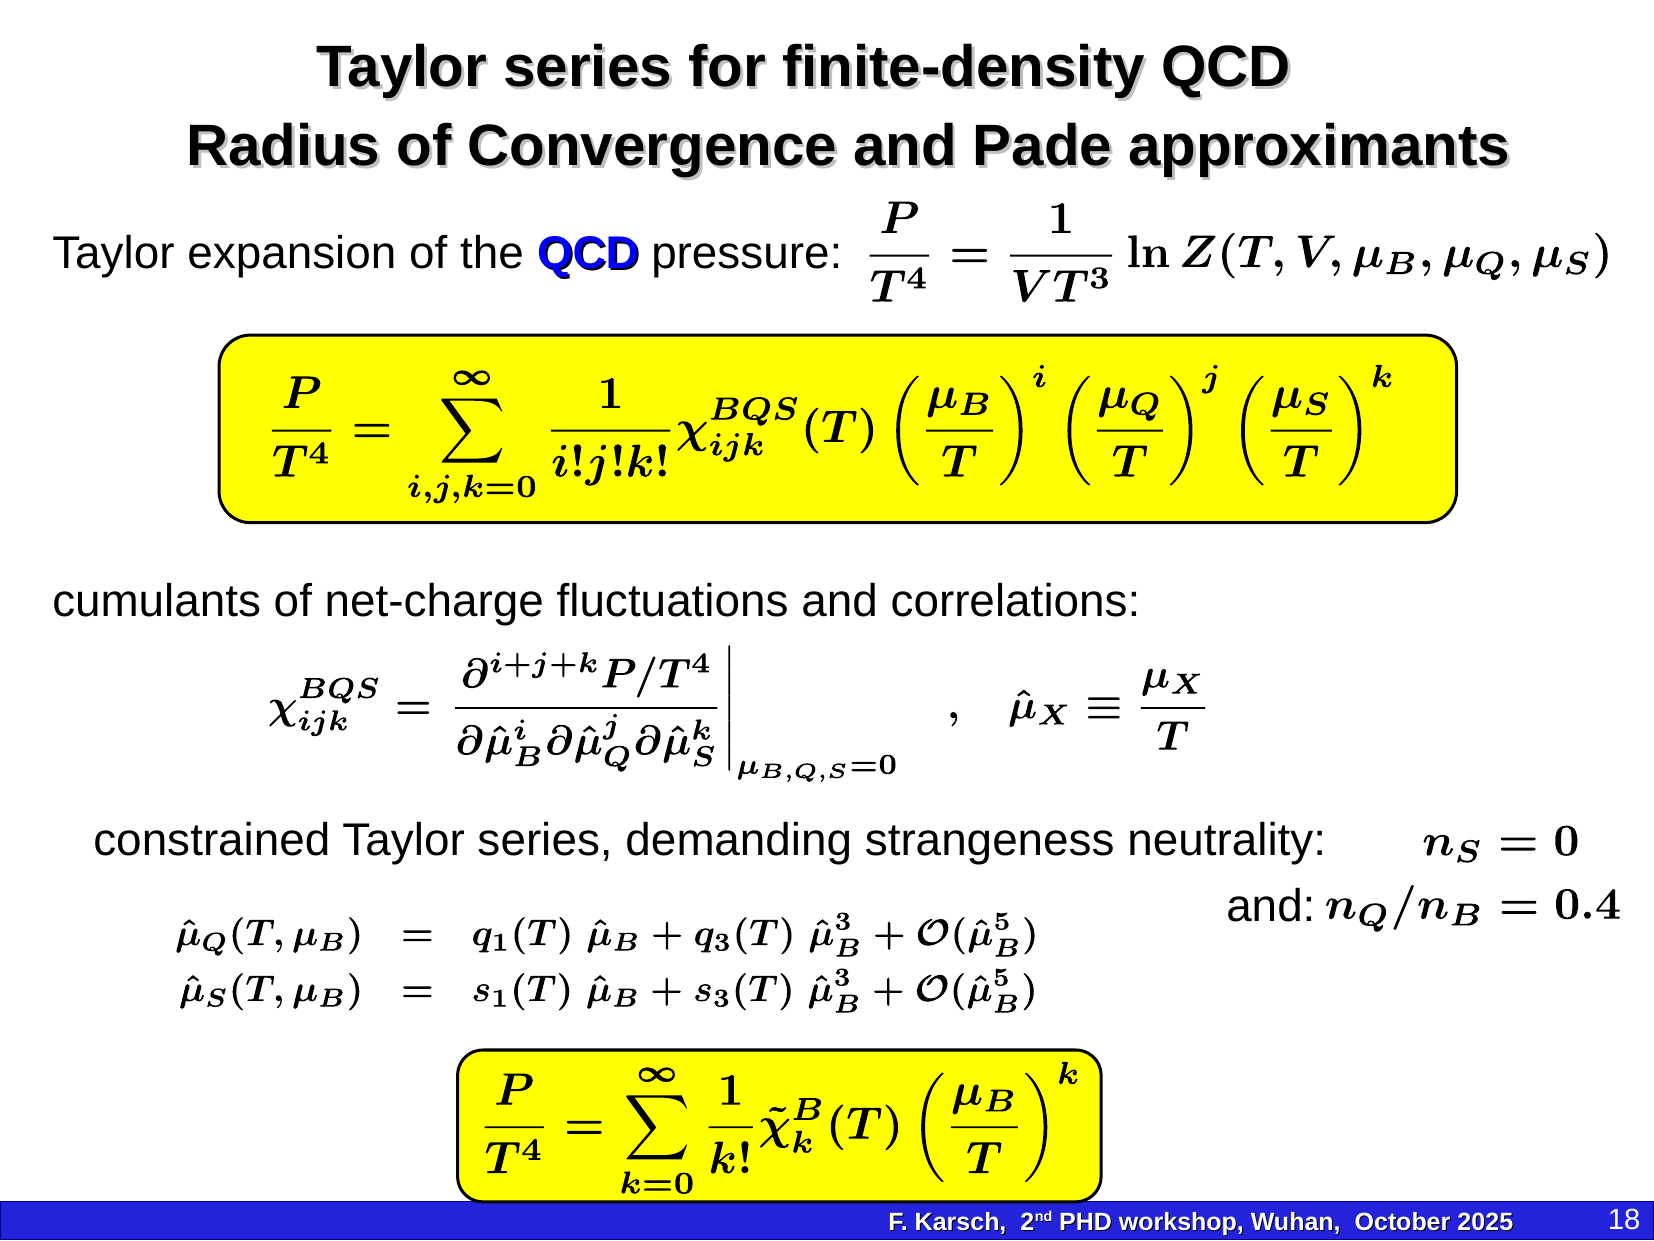

Taylor series for finite-density QCD
Radius of Convergence and Pade approximants
Taylor expansion of the QCD pressure:
cumulants of net-charge fluctuations and correlations:
constrained Taylor series, demanding strangeness neutrality:
and:
18